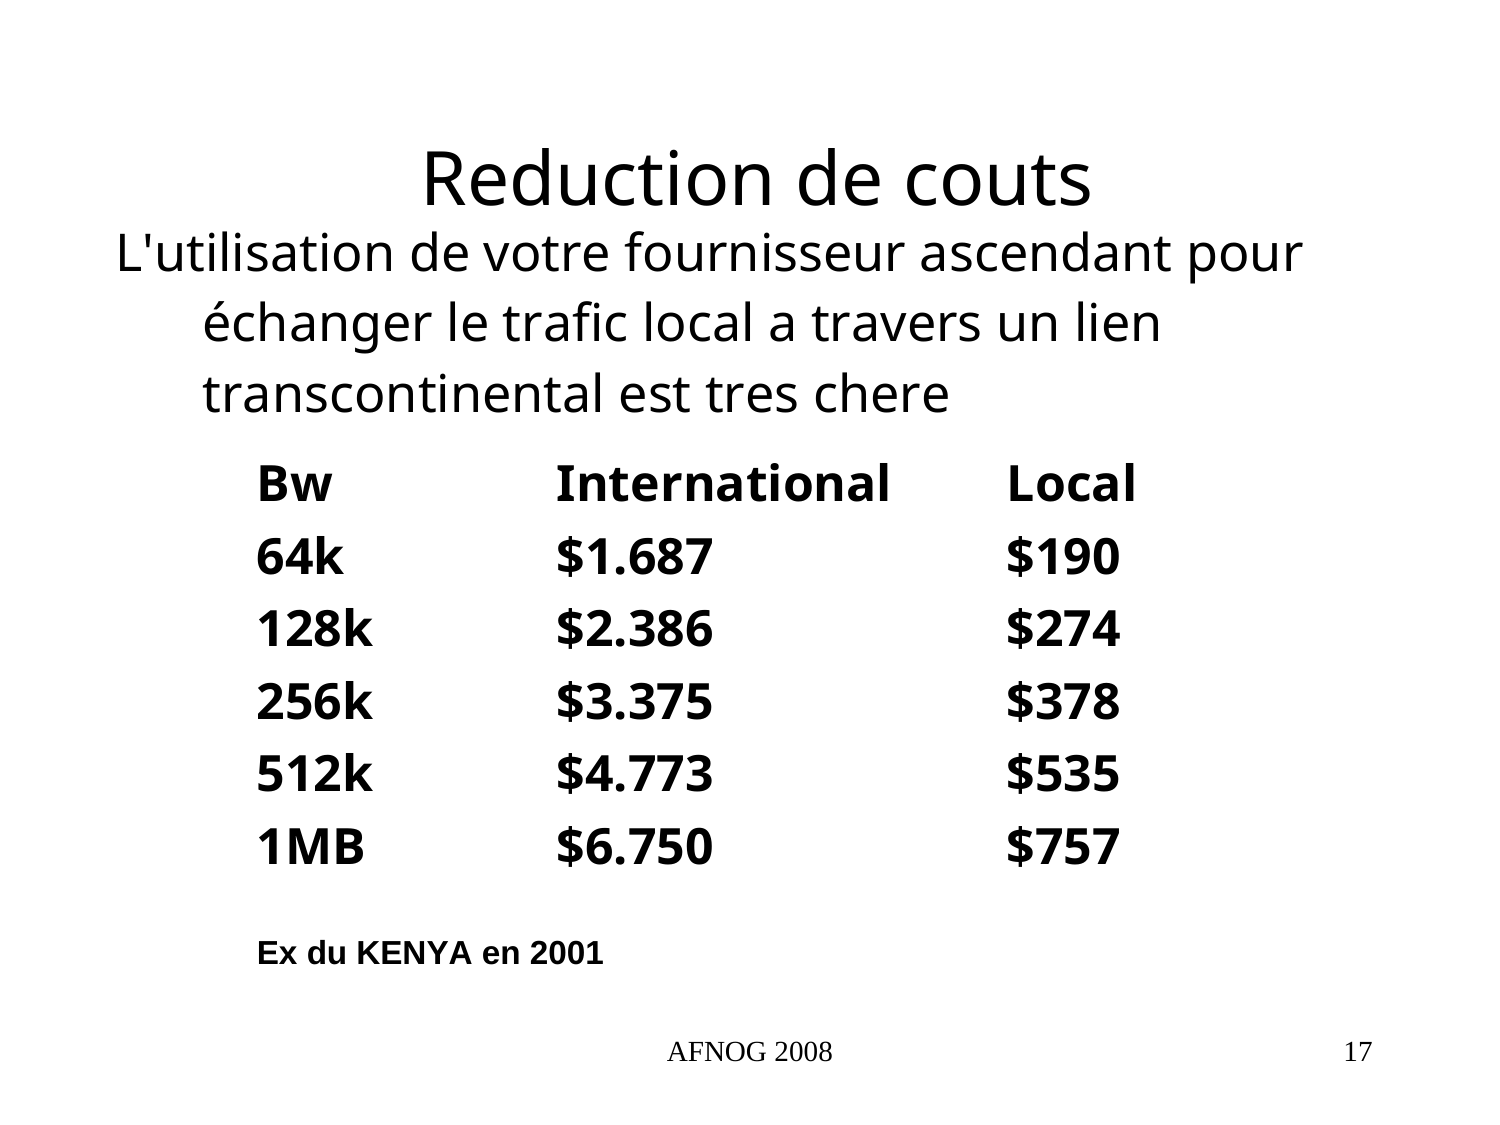

# Reduction de couts
L'utilisation de votre fournisseur ascendant pour échanger le trafic local a travers un lien transcontinental est tres chere
Bw 	International 	Local
64k 		$1.687 		$190
128k 		$2.386 		$274
256k 		$3.375 		$378
512k 		$4.773 		$535
1MB 		$6.750 		$757
Ex du KENYA en 2001
AFNOG 2008